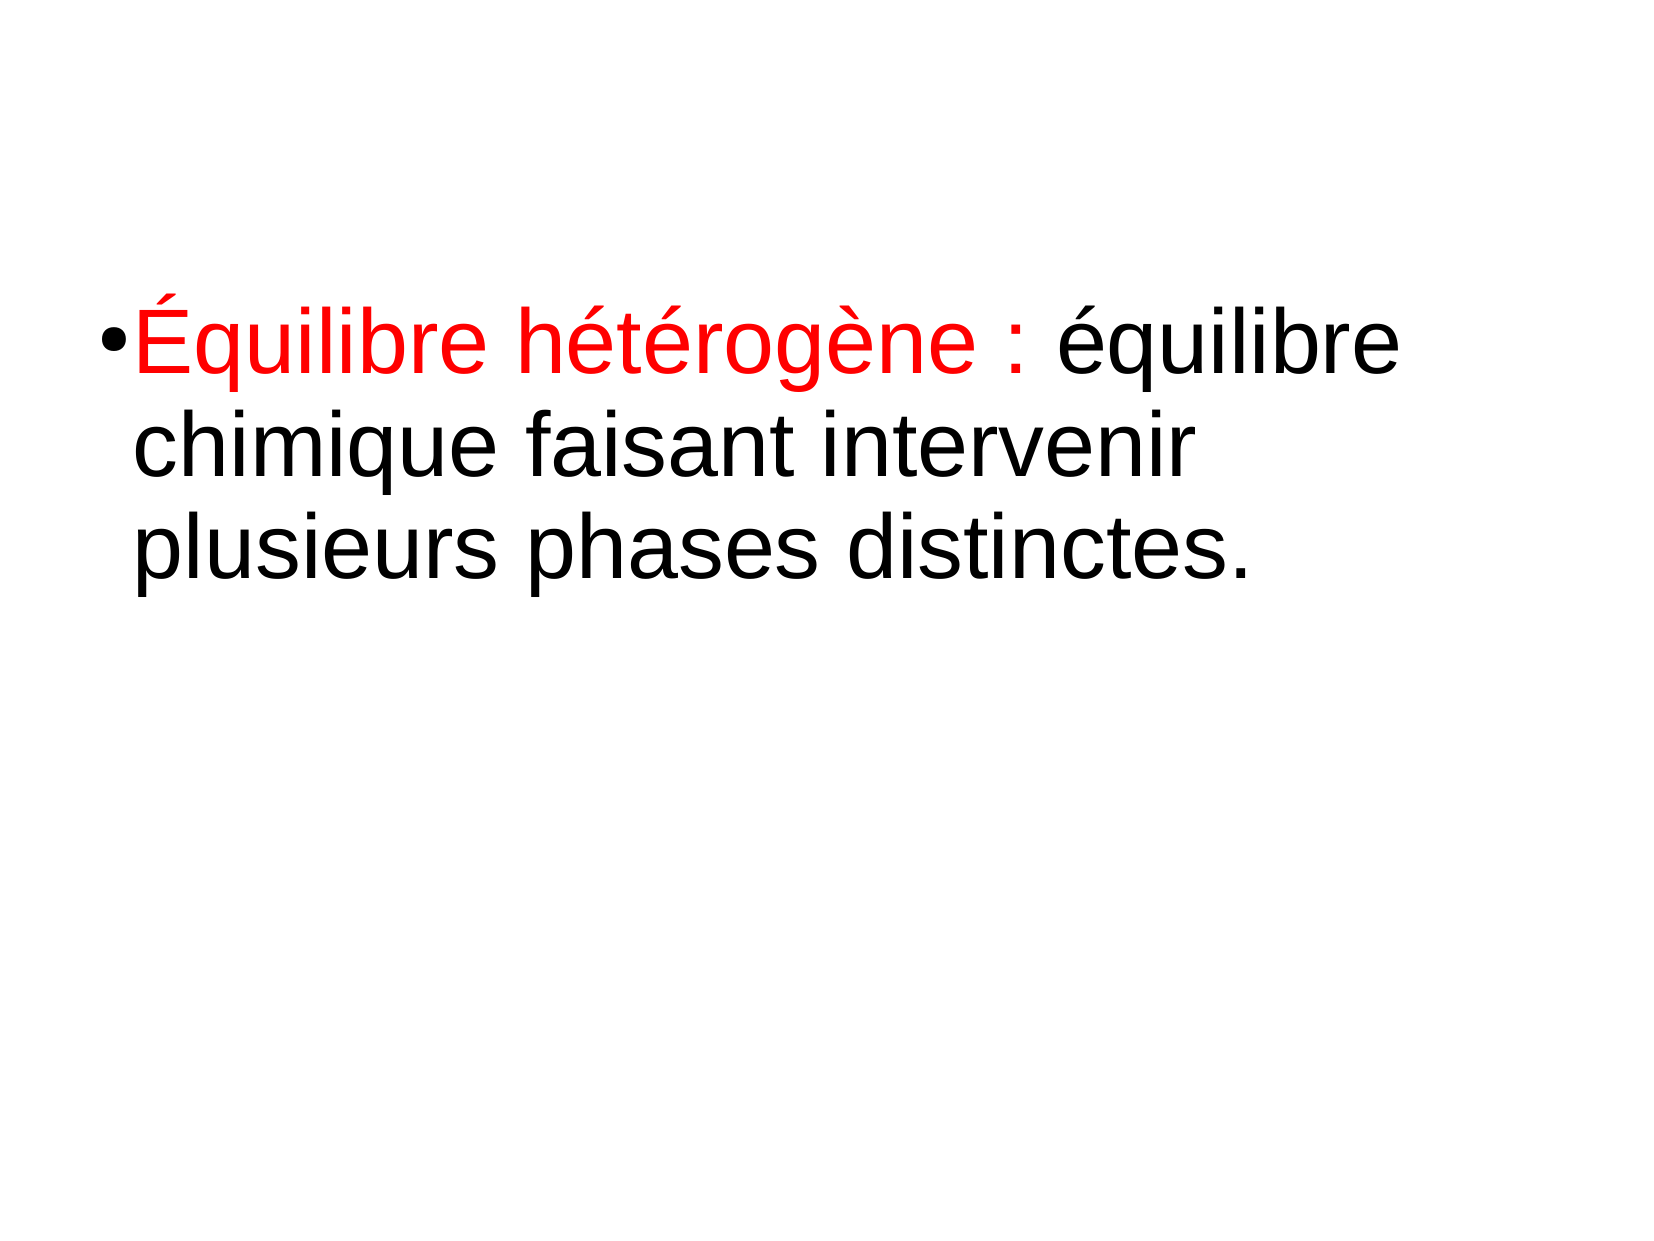

Équilibre hétérogène : équilibre chimique faisant intervenir plusieurs phases distinctes.